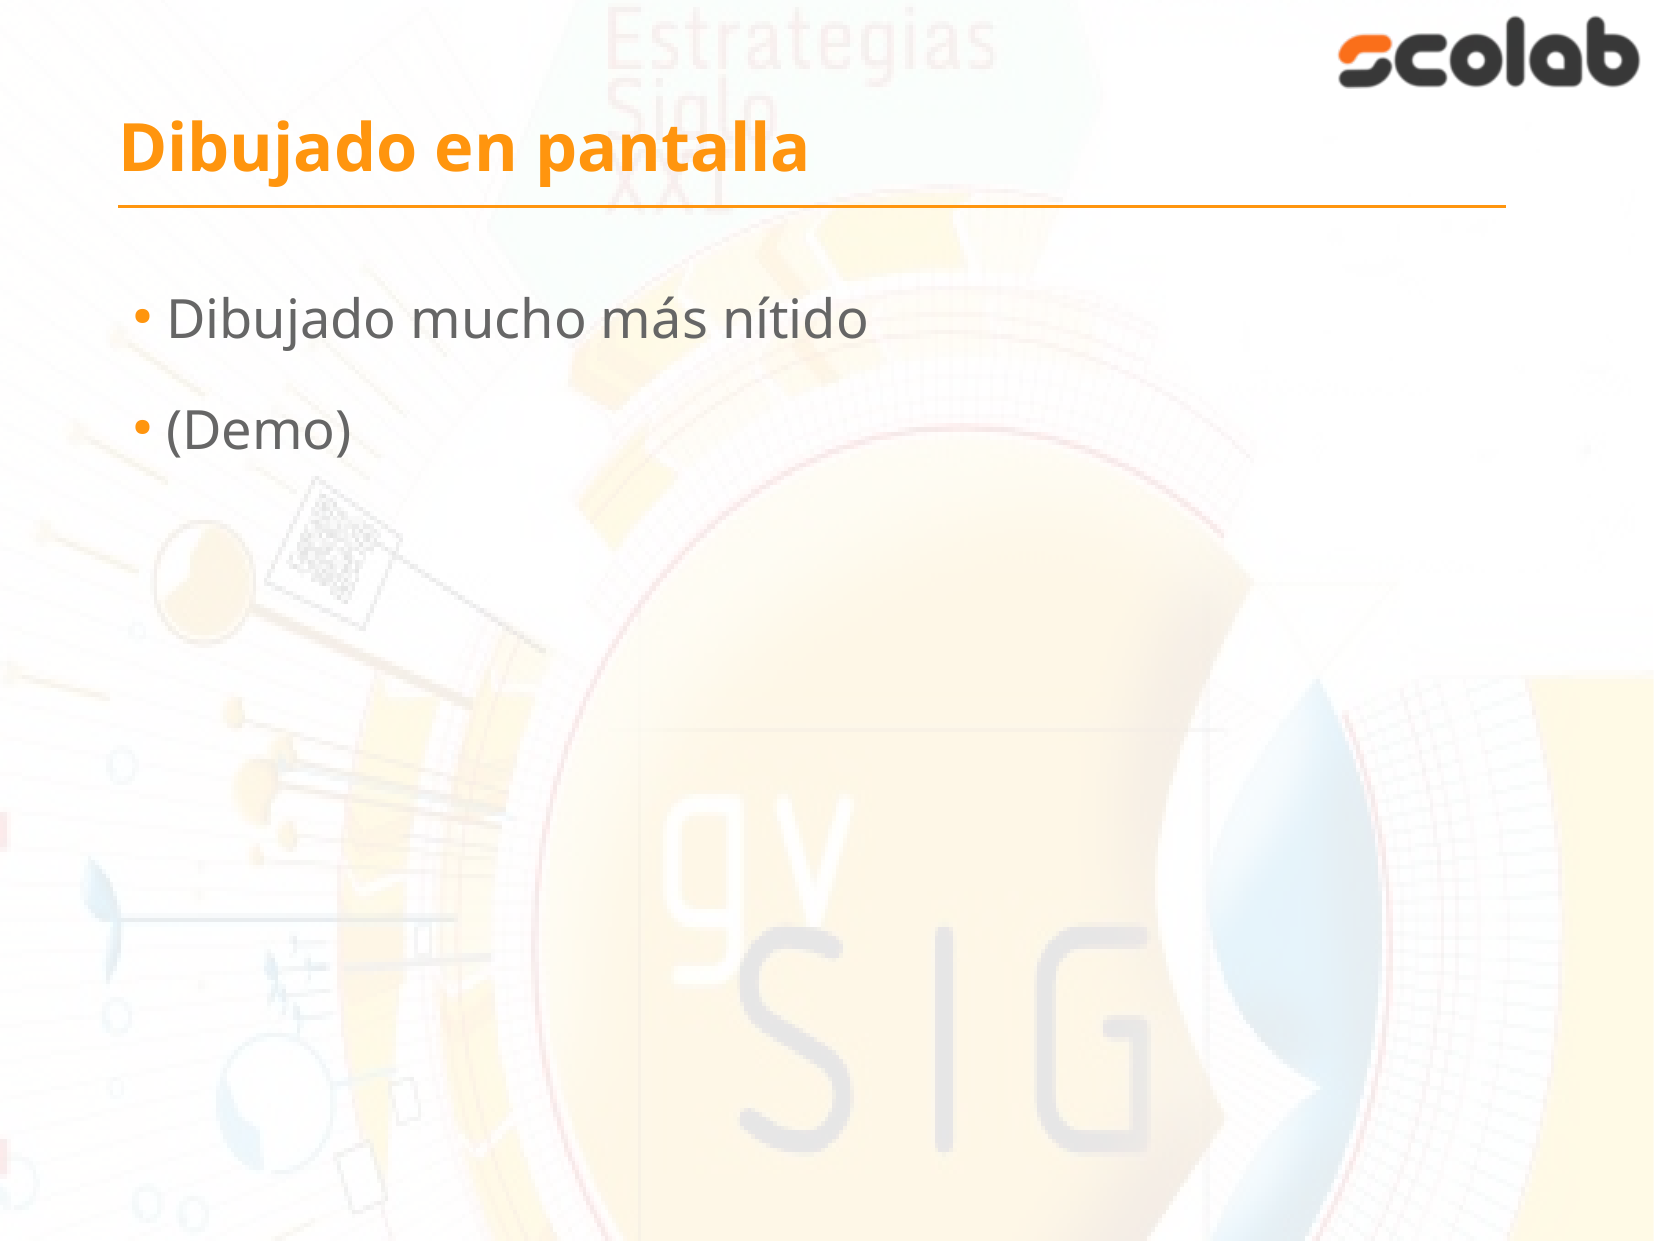

# Dibujado en pantalla
 Dibujado mucho más nítido
 (Demo)